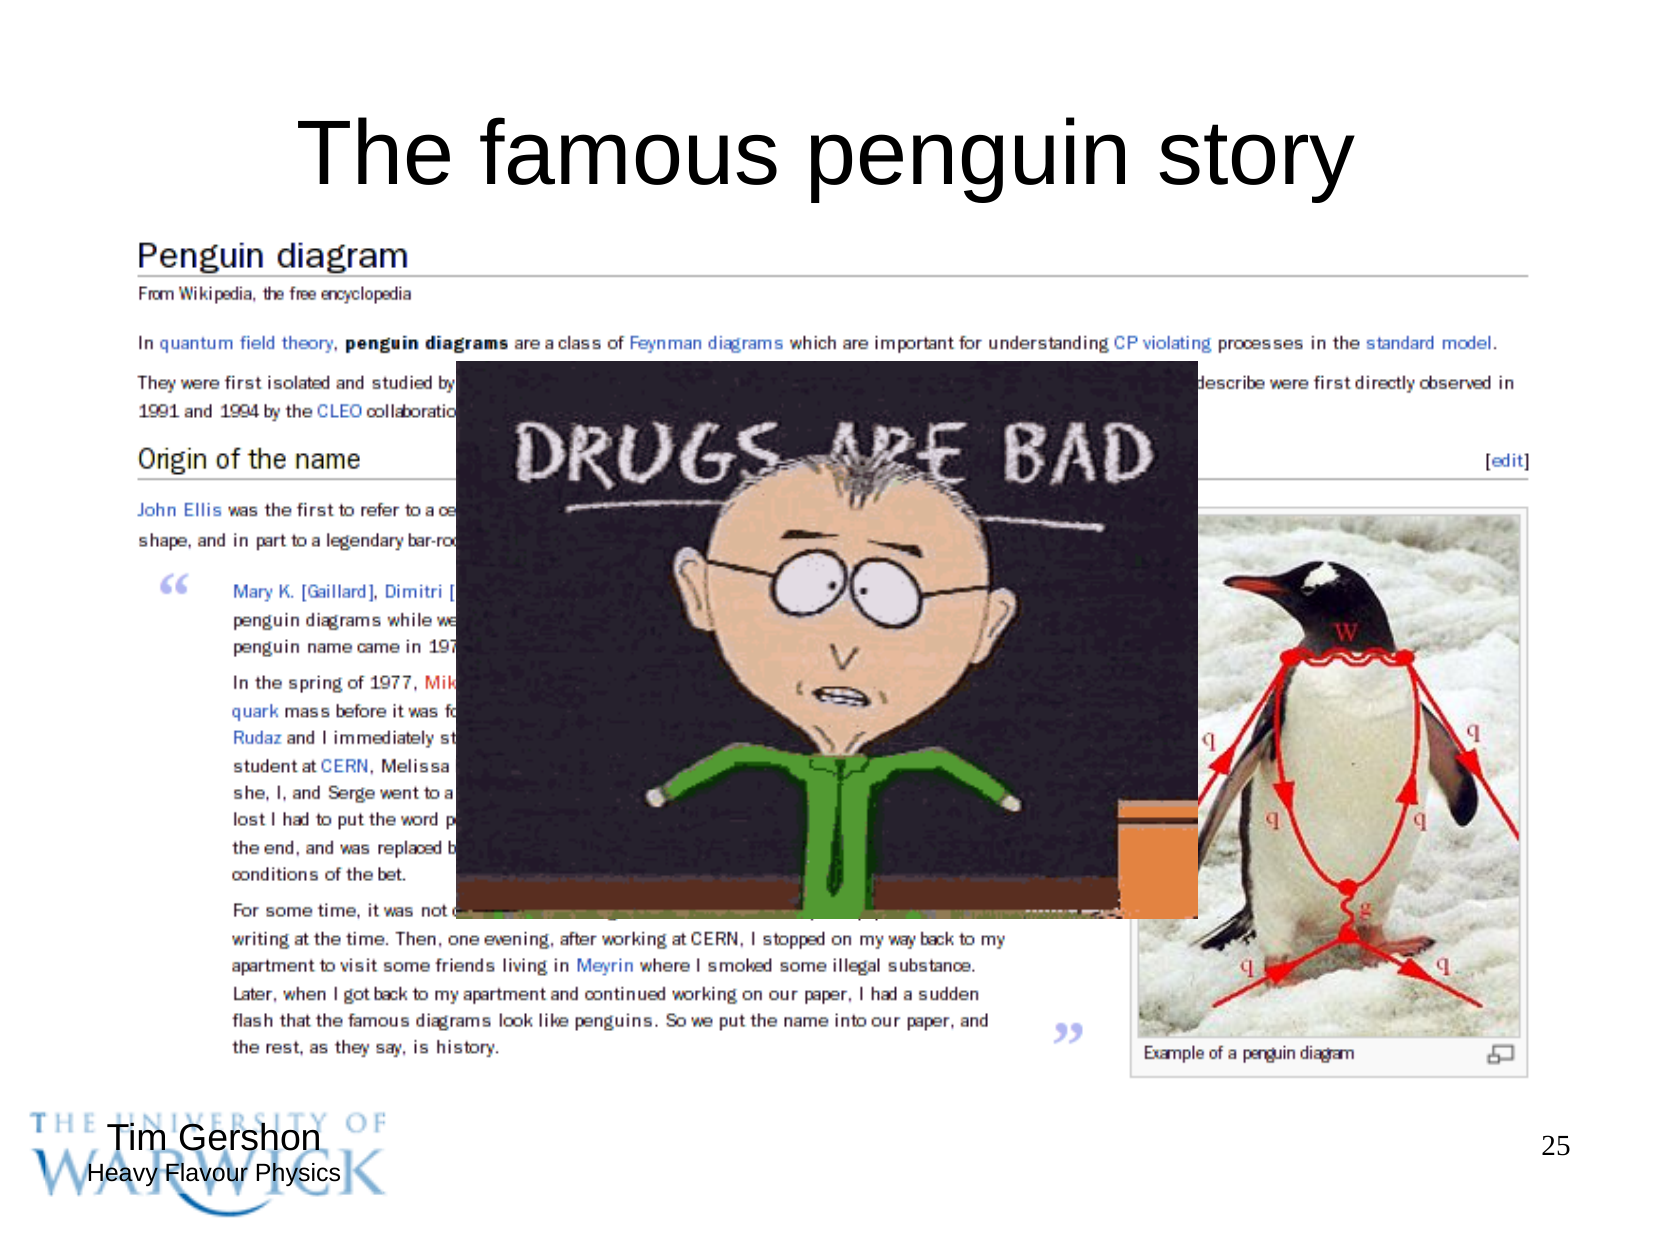

# The famous penguin story
Tim Gershon
Heavy Flavour Physics
25